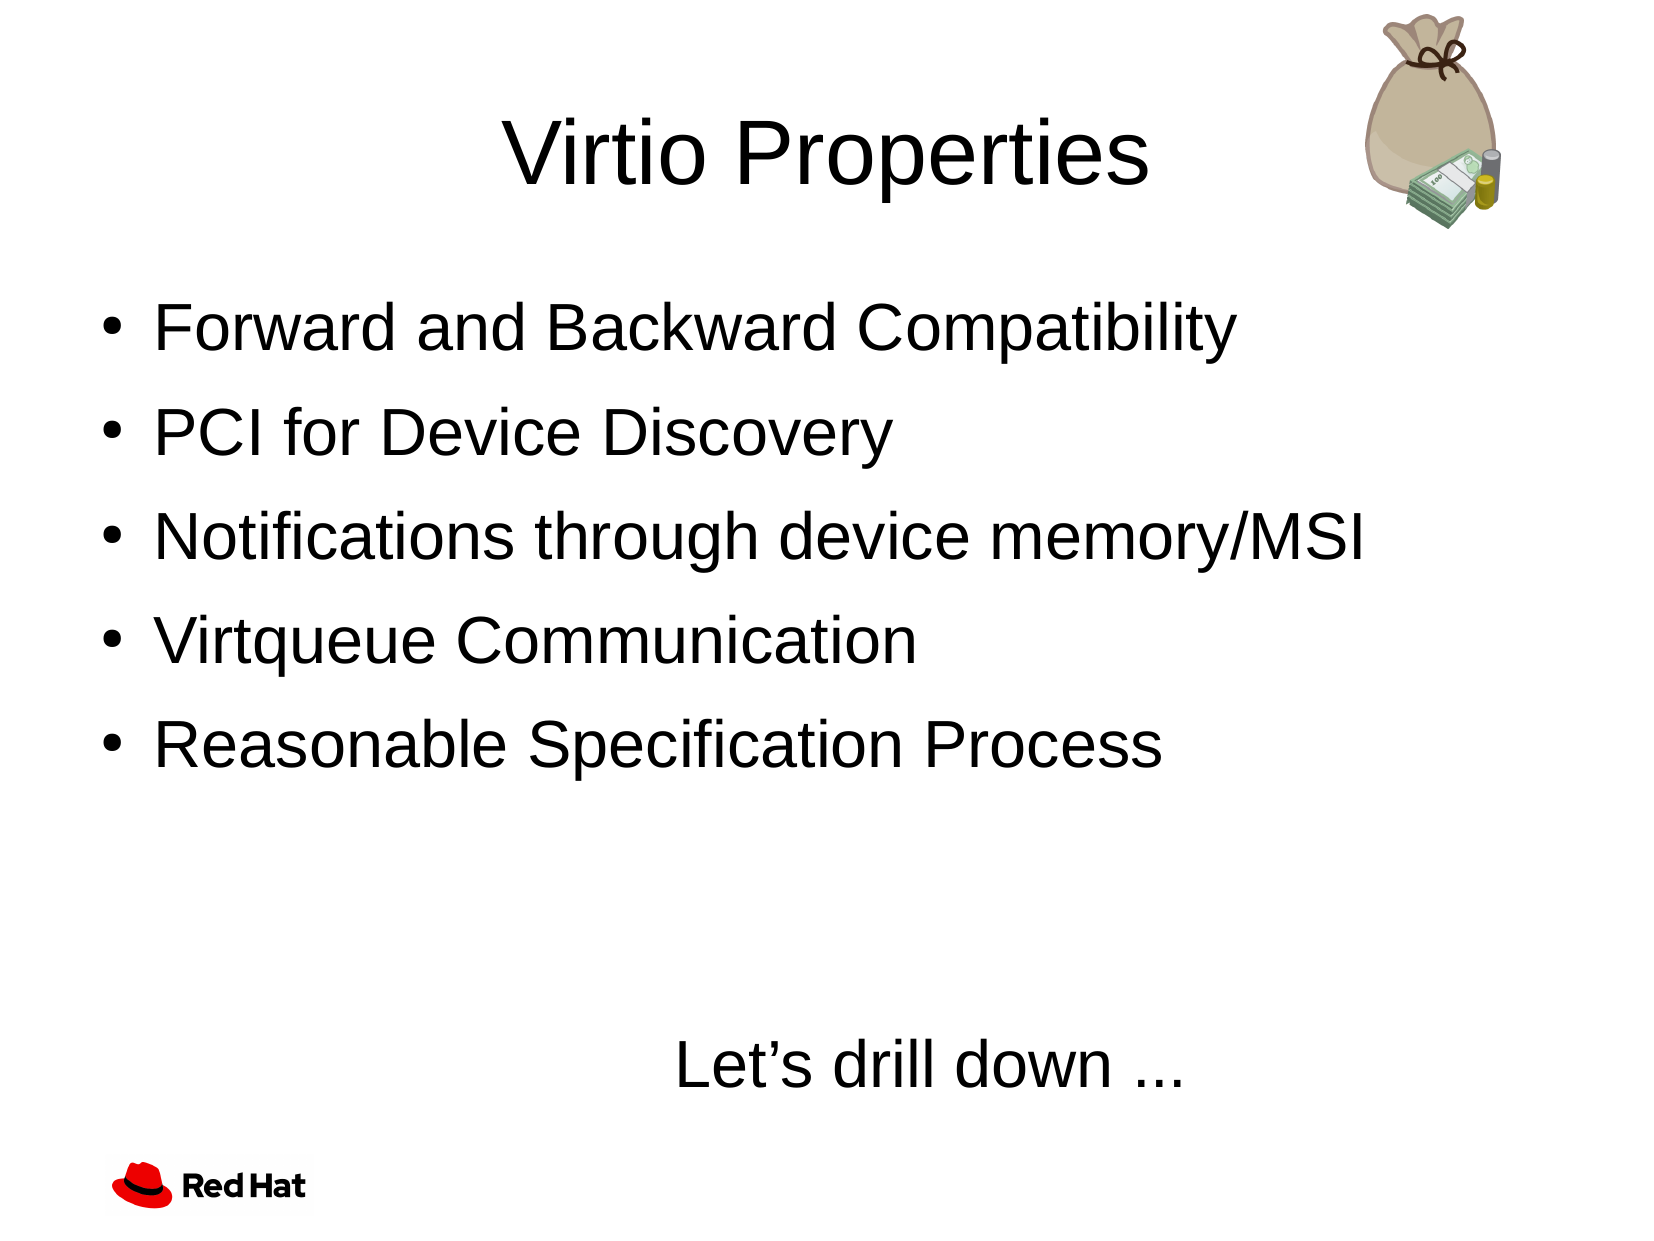

# Virtio Properties
Forward and Backward Compatibility
PCI for Device Discovery
Notifications through device memory/MSI
Virtqueue Communication
Reasonable Specification Process
Let’s drill down ...